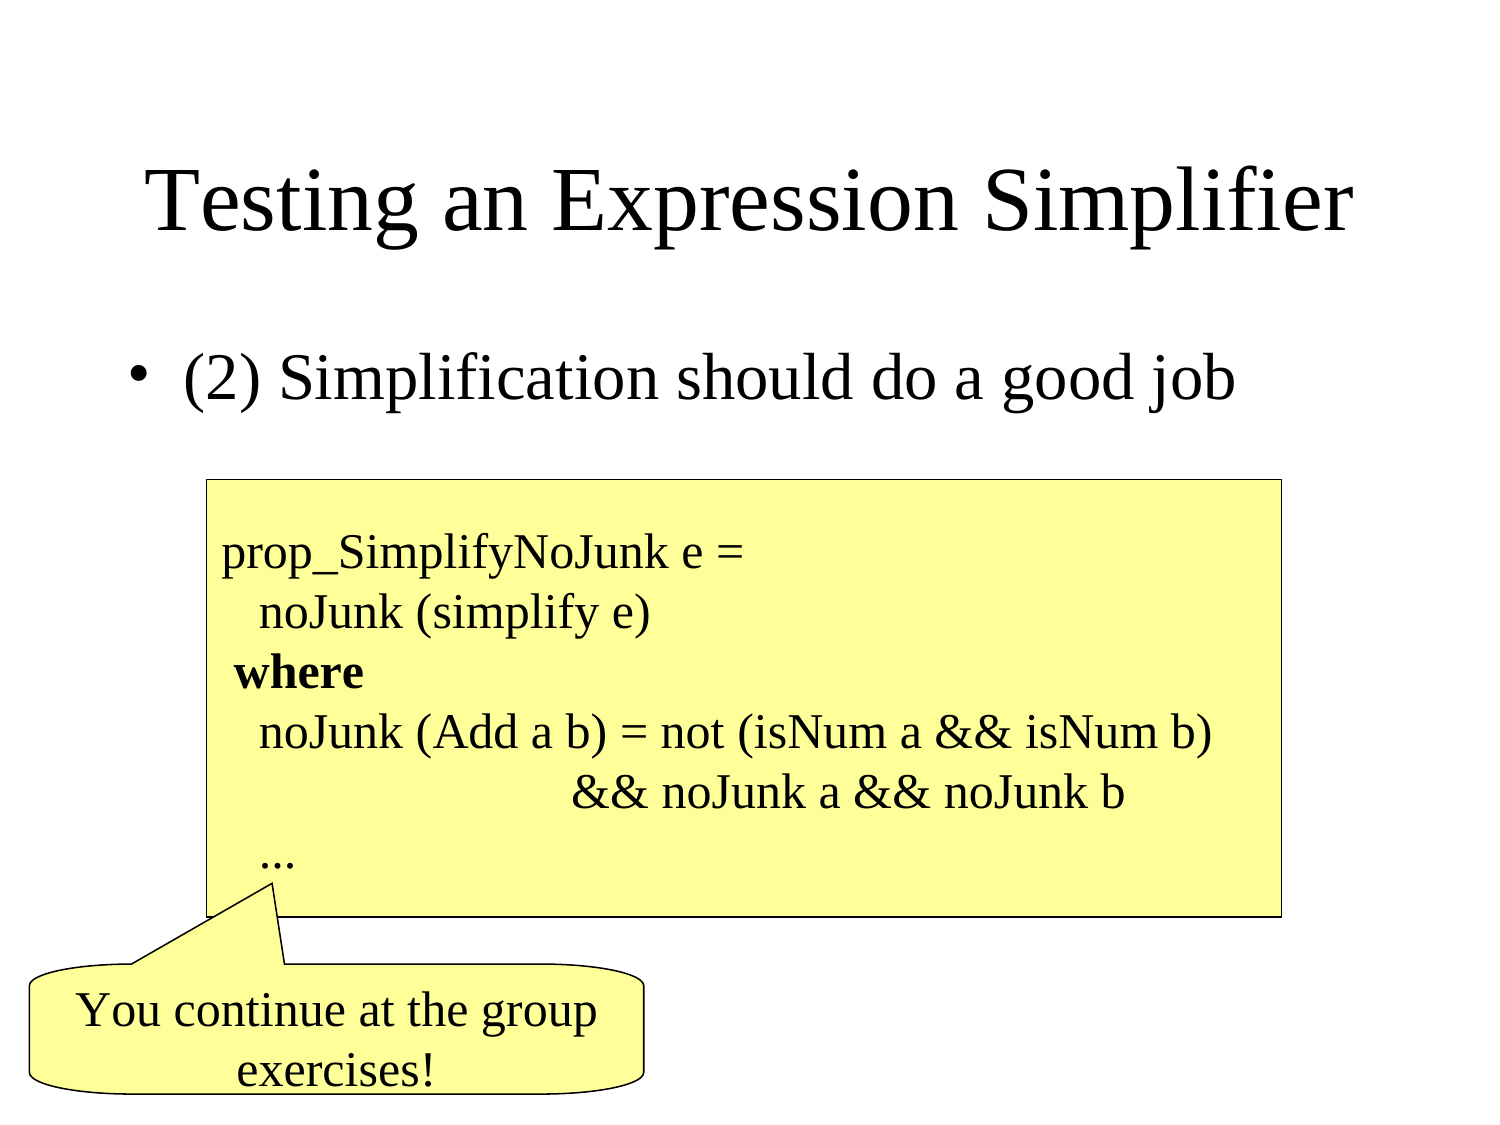

# Testing an Expression Simplifier
(2) Simplification should do a good job
prop_SimplifyNoJunk e =
 noJunk (simplify e)
 where
 noJunk (Add a b) = not (isNum a && isNum b)
 && noJunk a && noJunk b
 ...
You continue at the group exercises!